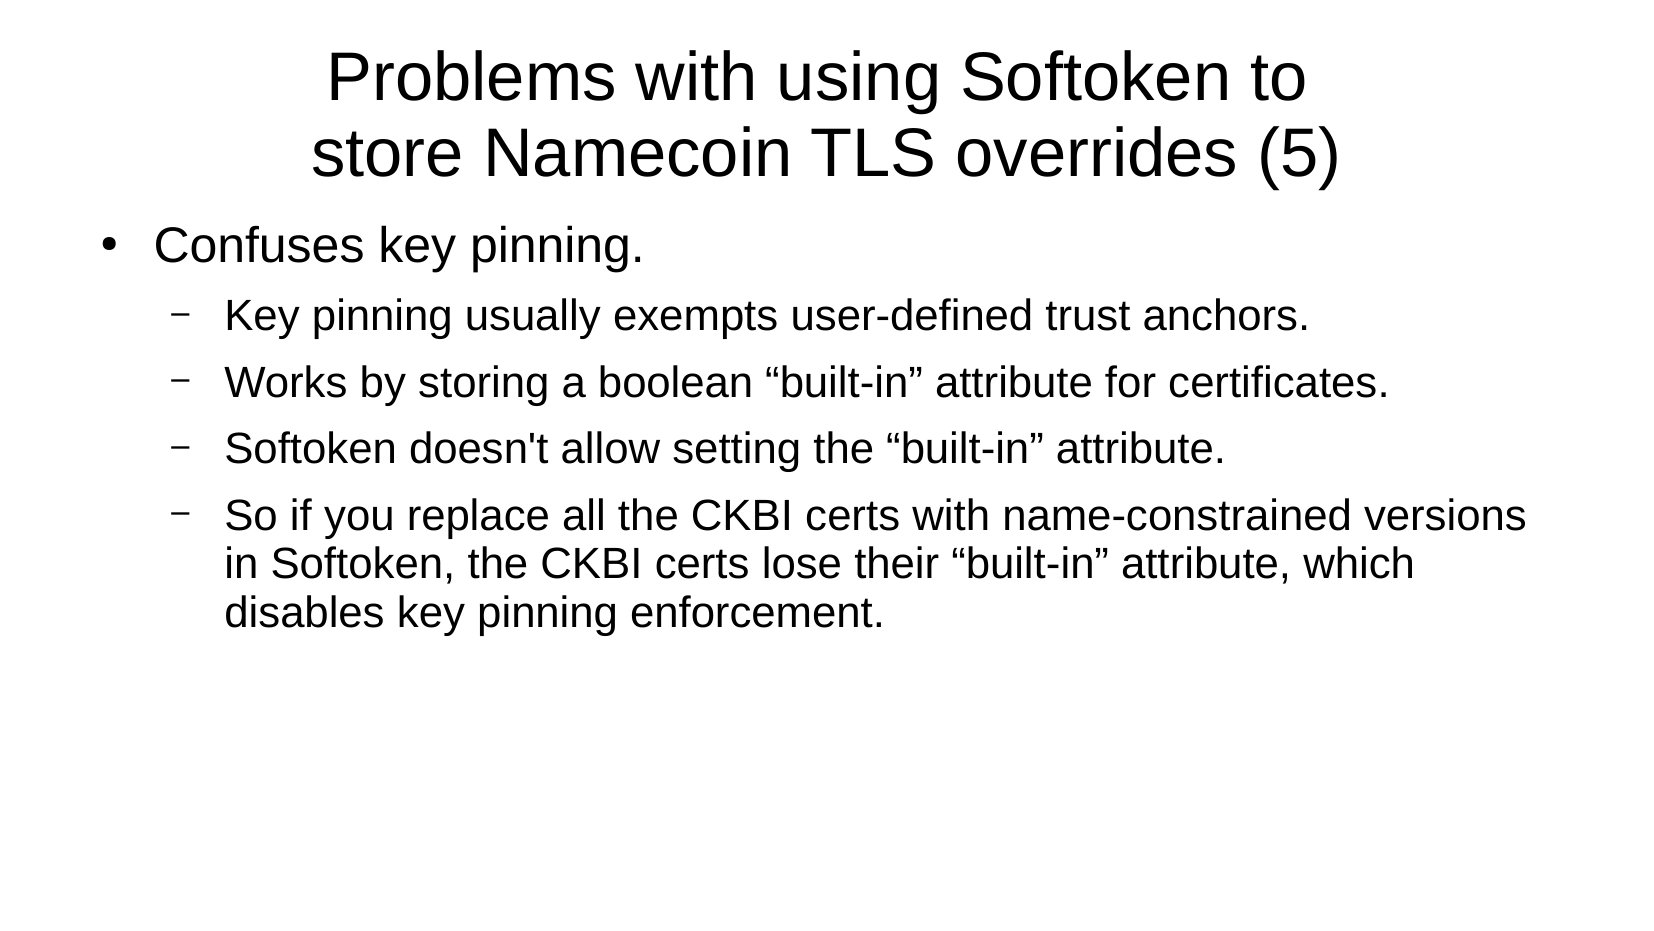

# Problems with using Softoken to store Namecoin TLS overrides (5)
Confuses key pinning.
Key pinning usually exempts user-defined trust anchors.
Works by storing a boolean “built-in” attribute for certificates.
Softoken doesn't allow setting the “built-in” attribute.
So if you replace all the CKBI certs with name-constrained versions in Softoken, the CKBI certs lose their “built-in” attribute, which disables key pinning enforcement.